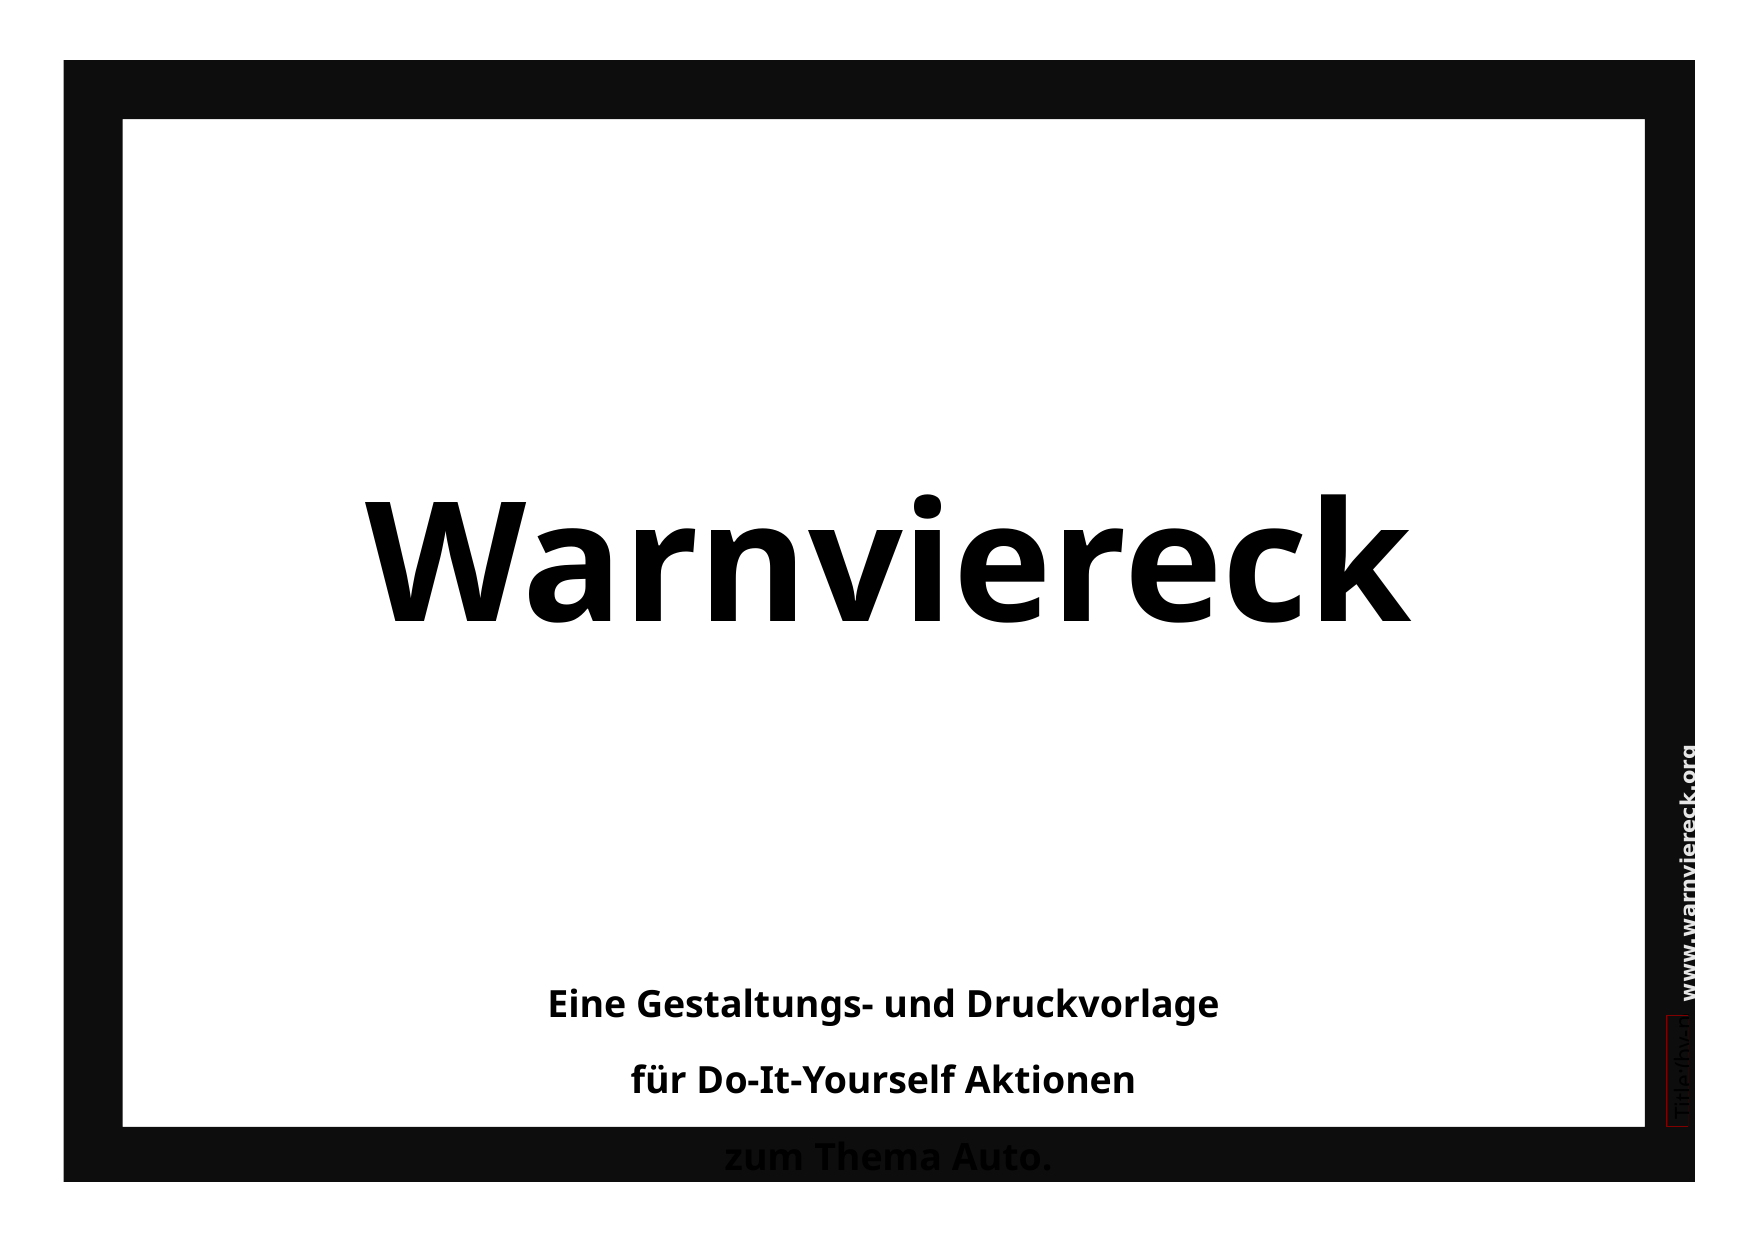

Warnviereck
Eine Gestaltungs- und Druckvorlage
für Do-It-Yourself Aktionen
zum Thema Auto.